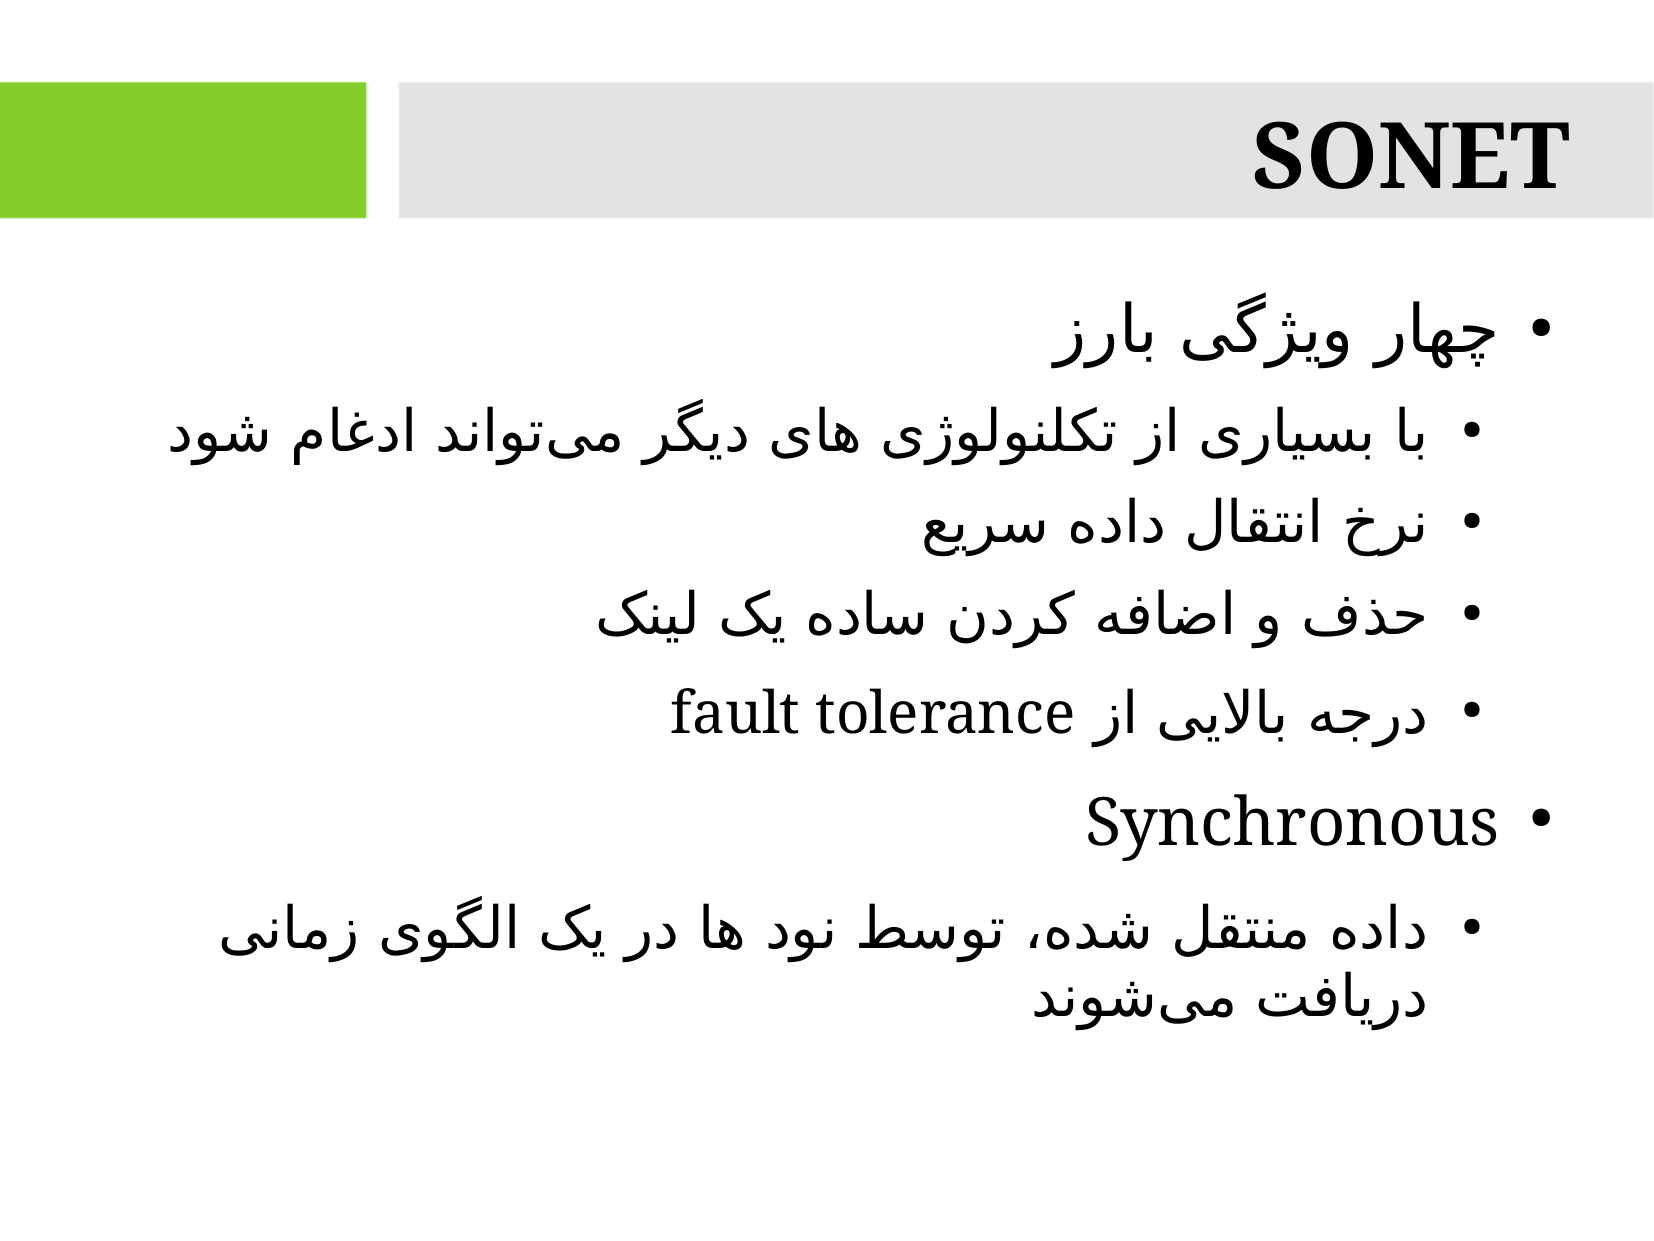

# SONET
چهار ویژگی بارز
با بسیاری از تکلنولوژی های دیگر می‌تواند ادغام شود
نرخ انتقال داده سریع
حذف و اضافه کردن ساده یک لینک
درجه بالایی از fault tolerance
Synchronous
داده منتقل شده، توسط نود ها در یک الگوی زمانی دریافت می‌شوند